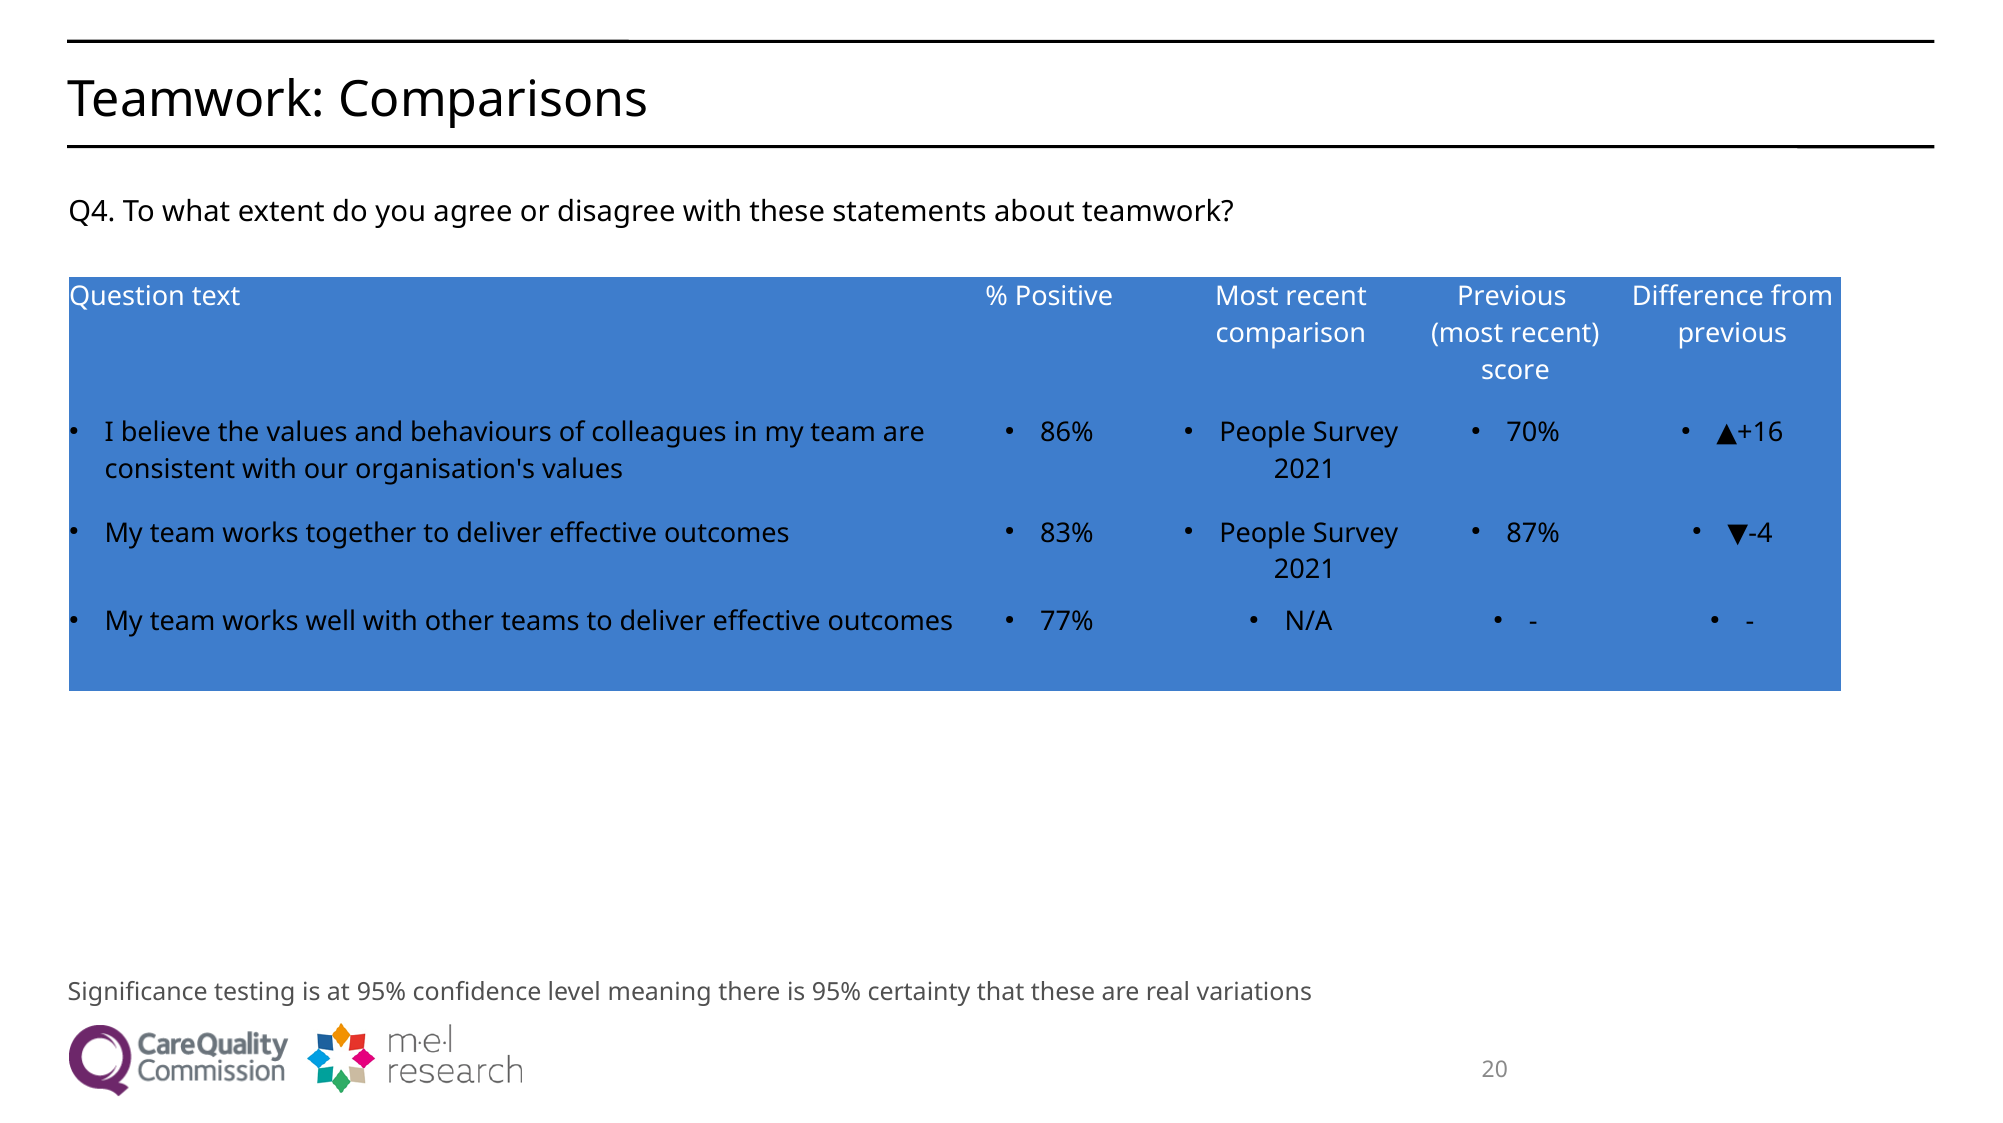

# Teamwork: Comparisons
Q4. To what extent do you agree or disagree with these statements about teamwork?
| Question text | % Positive | | Most recent comparison | Previous (most recent) score | Difference from previous |
| --- | --- | --- | --- | --- | --- |
| I believe the values and behaviours of colleagues in my team are consistent with our organisation's values | 86% | | People Survey 2021 | 70% | ▲+16 |
| My team works together to deliver effective outcomes | 83% | | People Survey 2021 | 87% | ▼-4 |
| My team works well with other teams to deliver effective outcomes | 77% | | N/A | - | - |
Significance testing is at 95% confidence level meaning there is 95% certainty that these are real variations
18